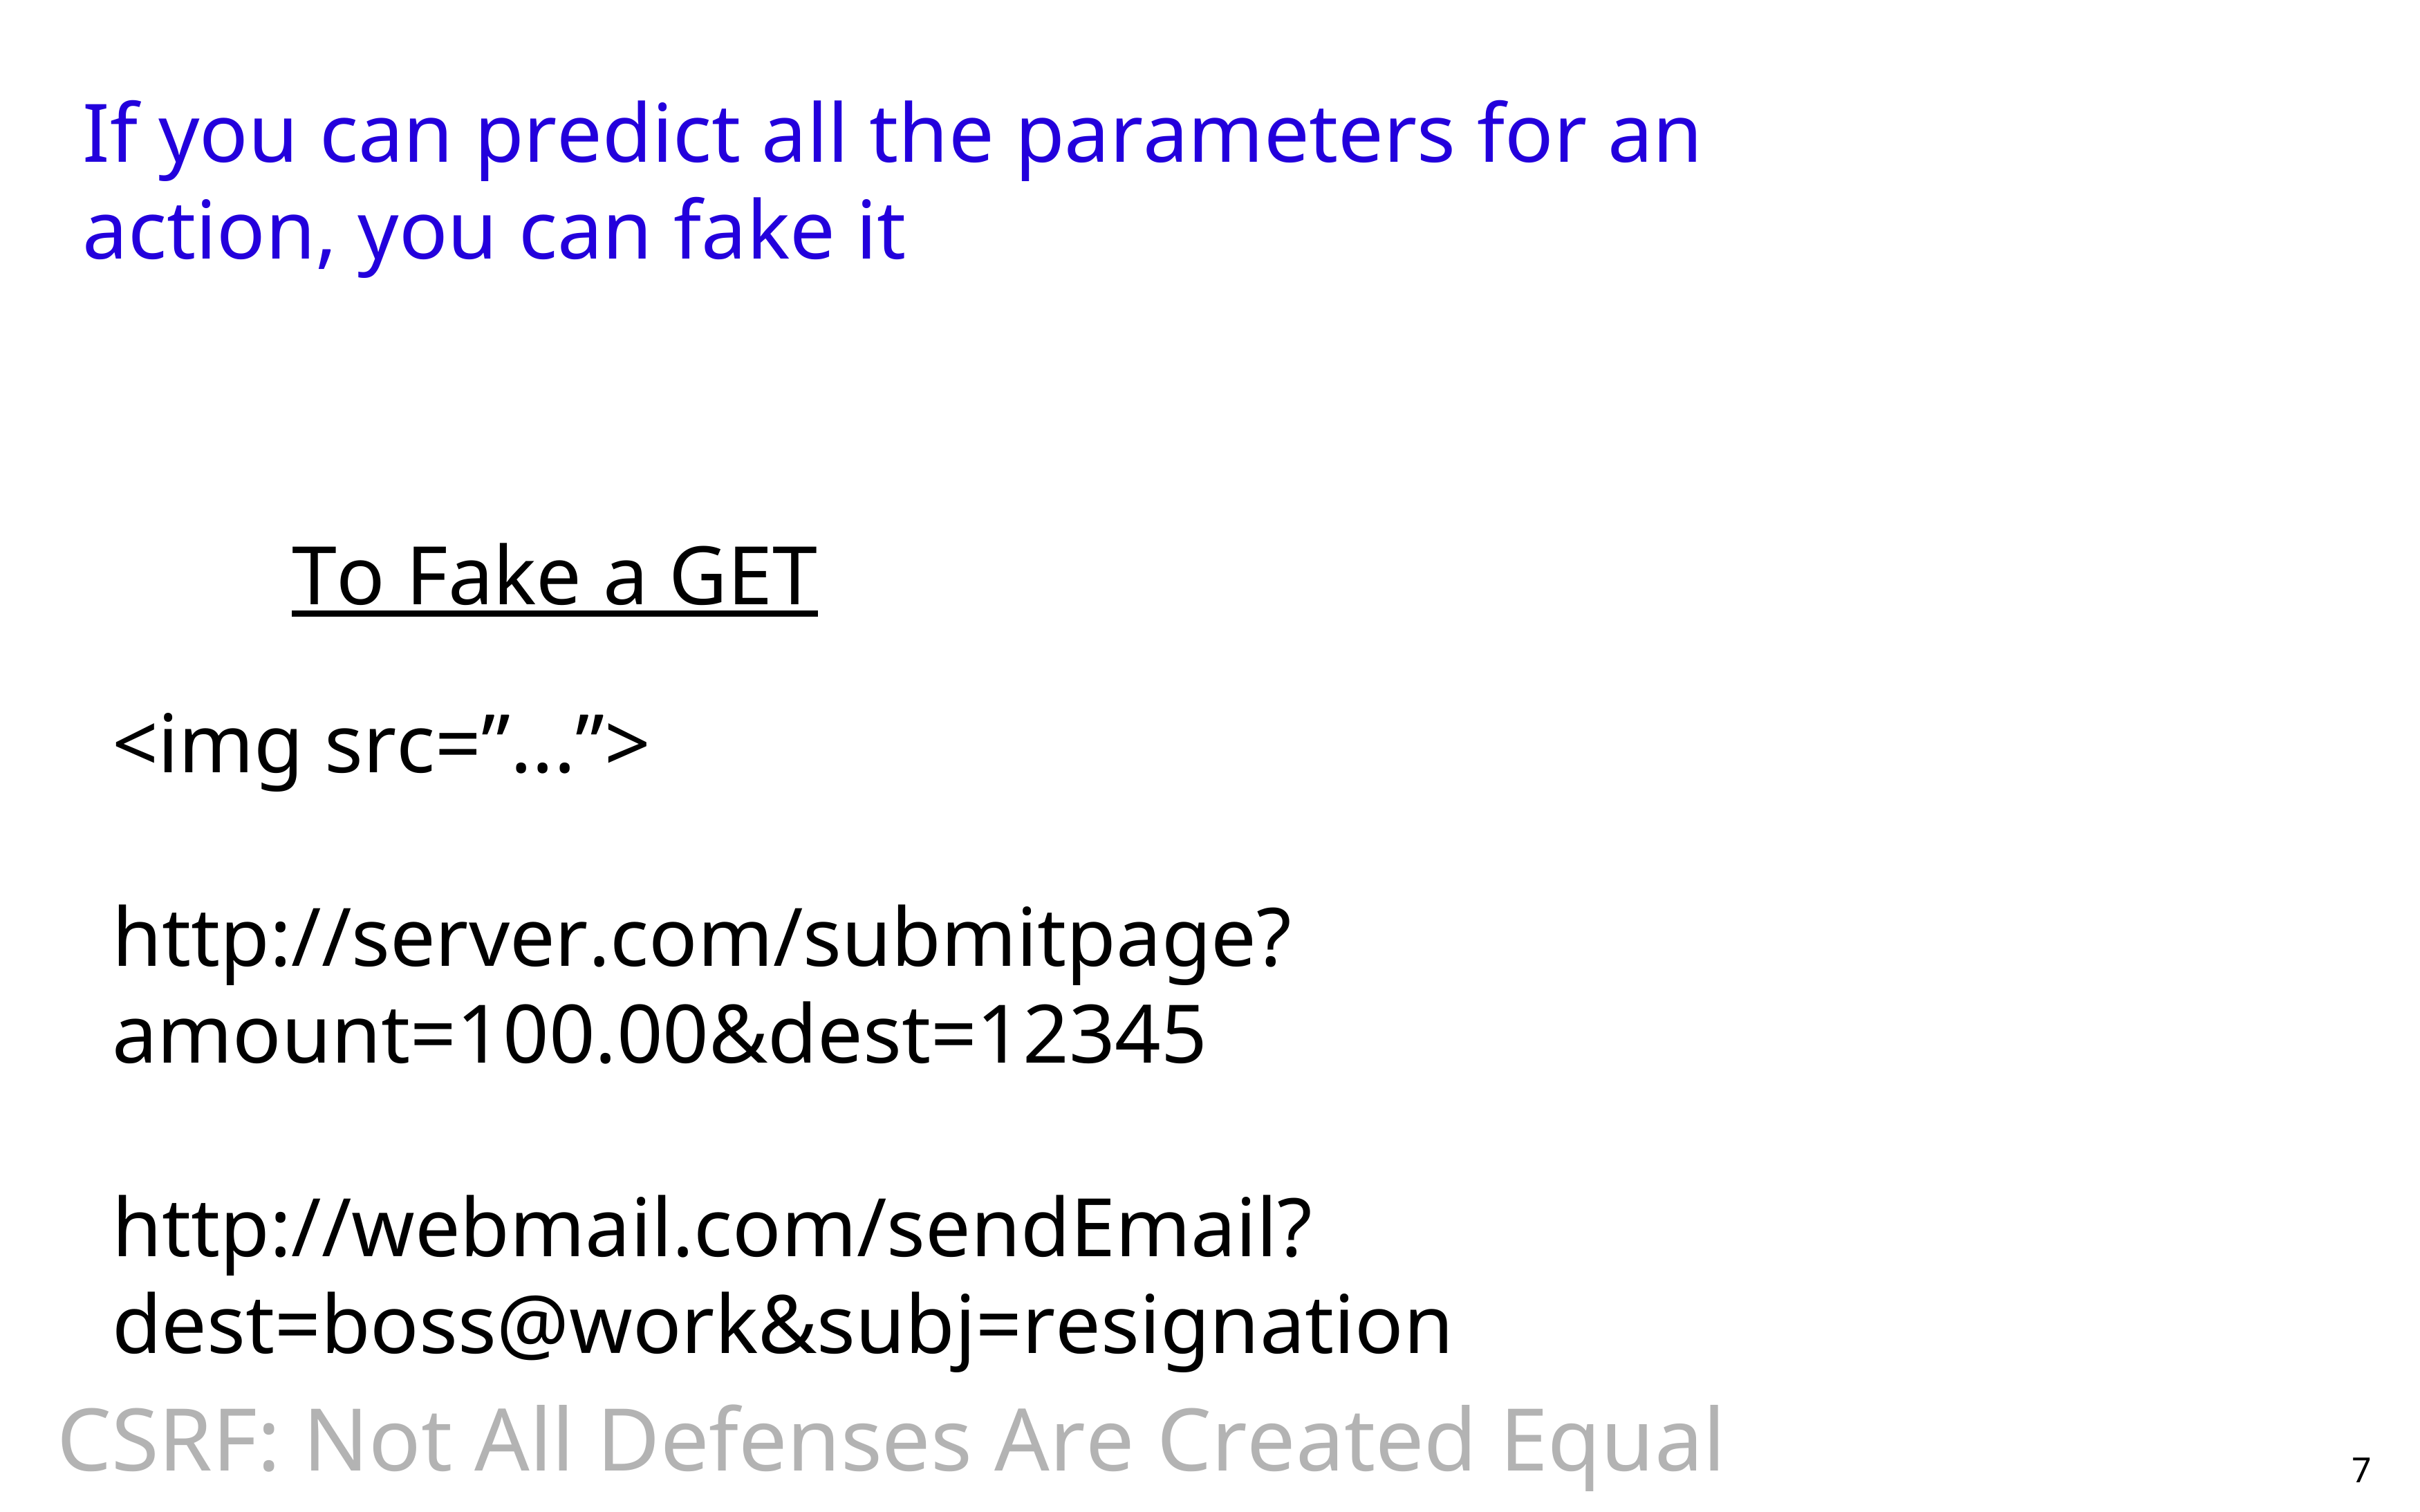

If you can predict all the parameters for an action, you can fake it
To Fake a GET
<img src=”...”>
http://server.com/submitpage?amount=100.00&dest=12345
http://webmail.com/sendEmail?dest=boss@work&subj=resignation